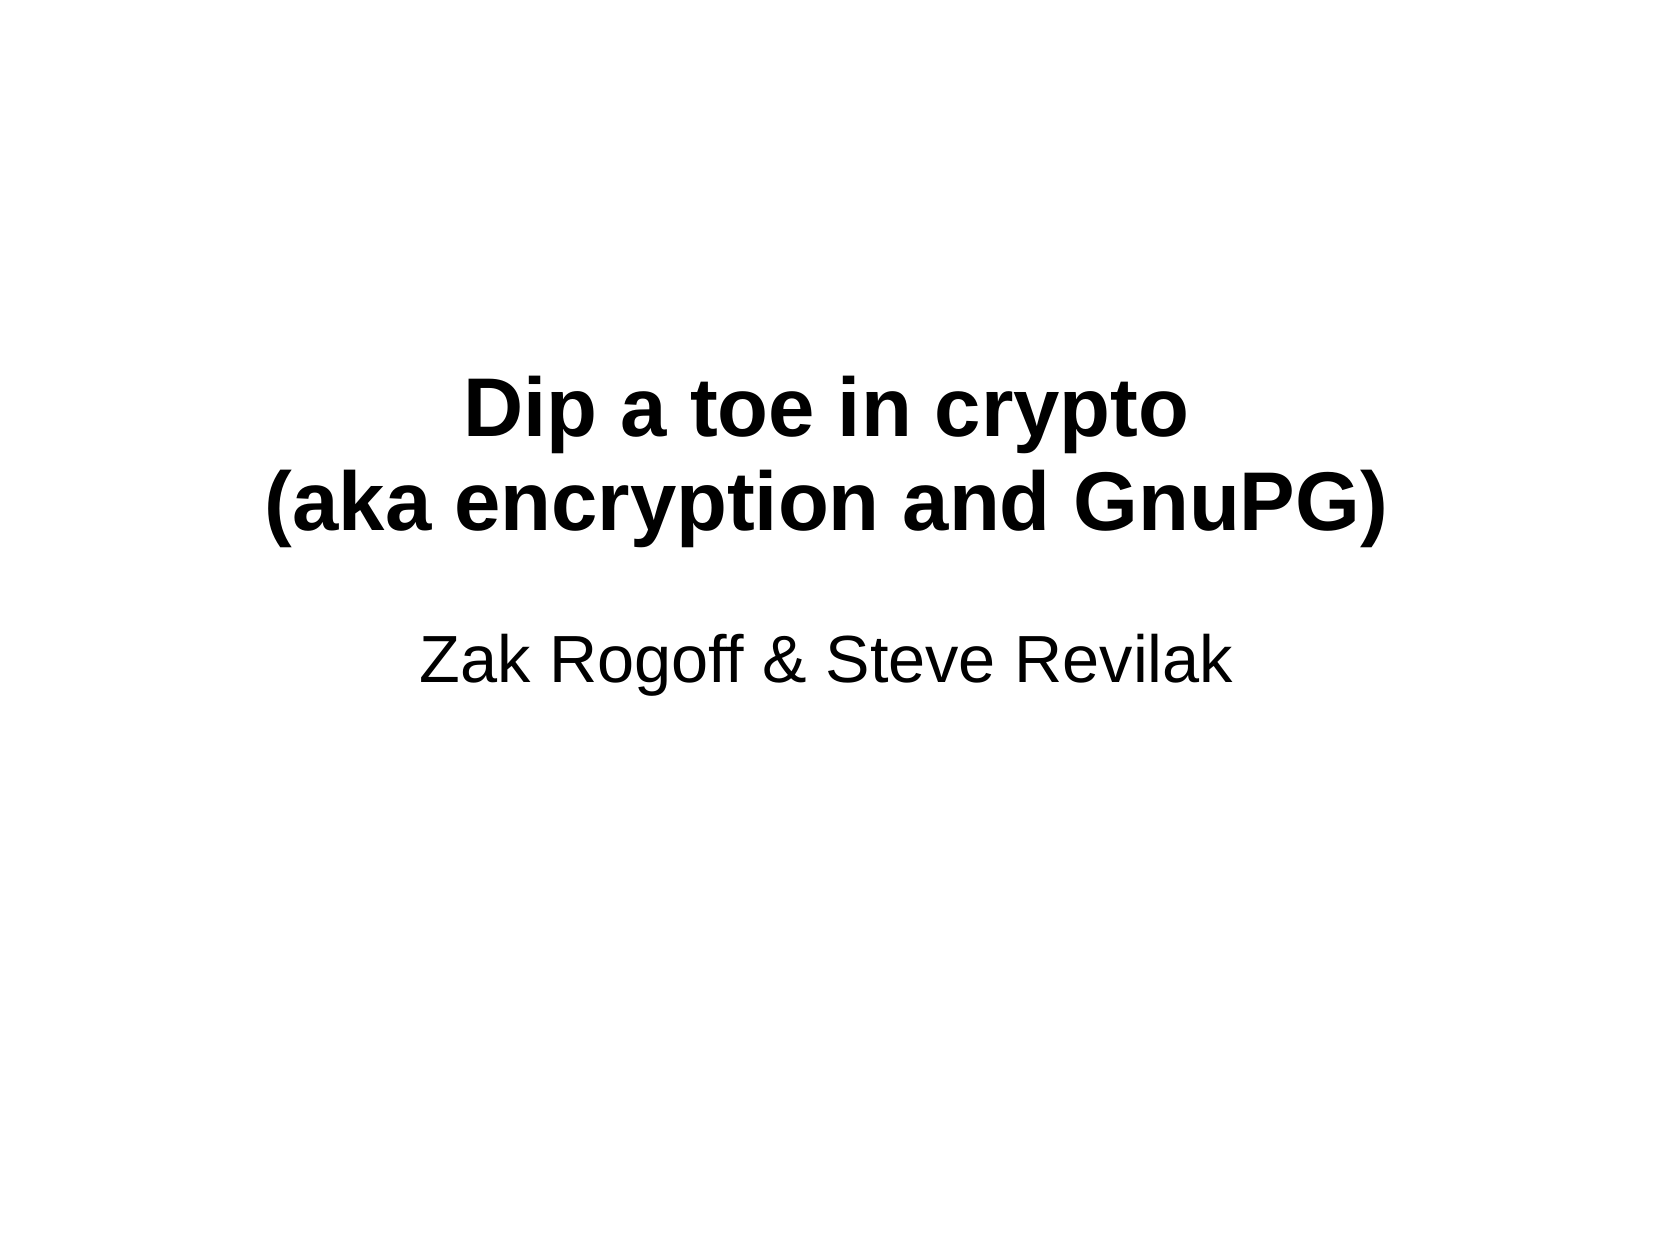

# Dip a toe in crypto
(aka encryption and GnuPG)
Zak Rogoff & Steve Revilak